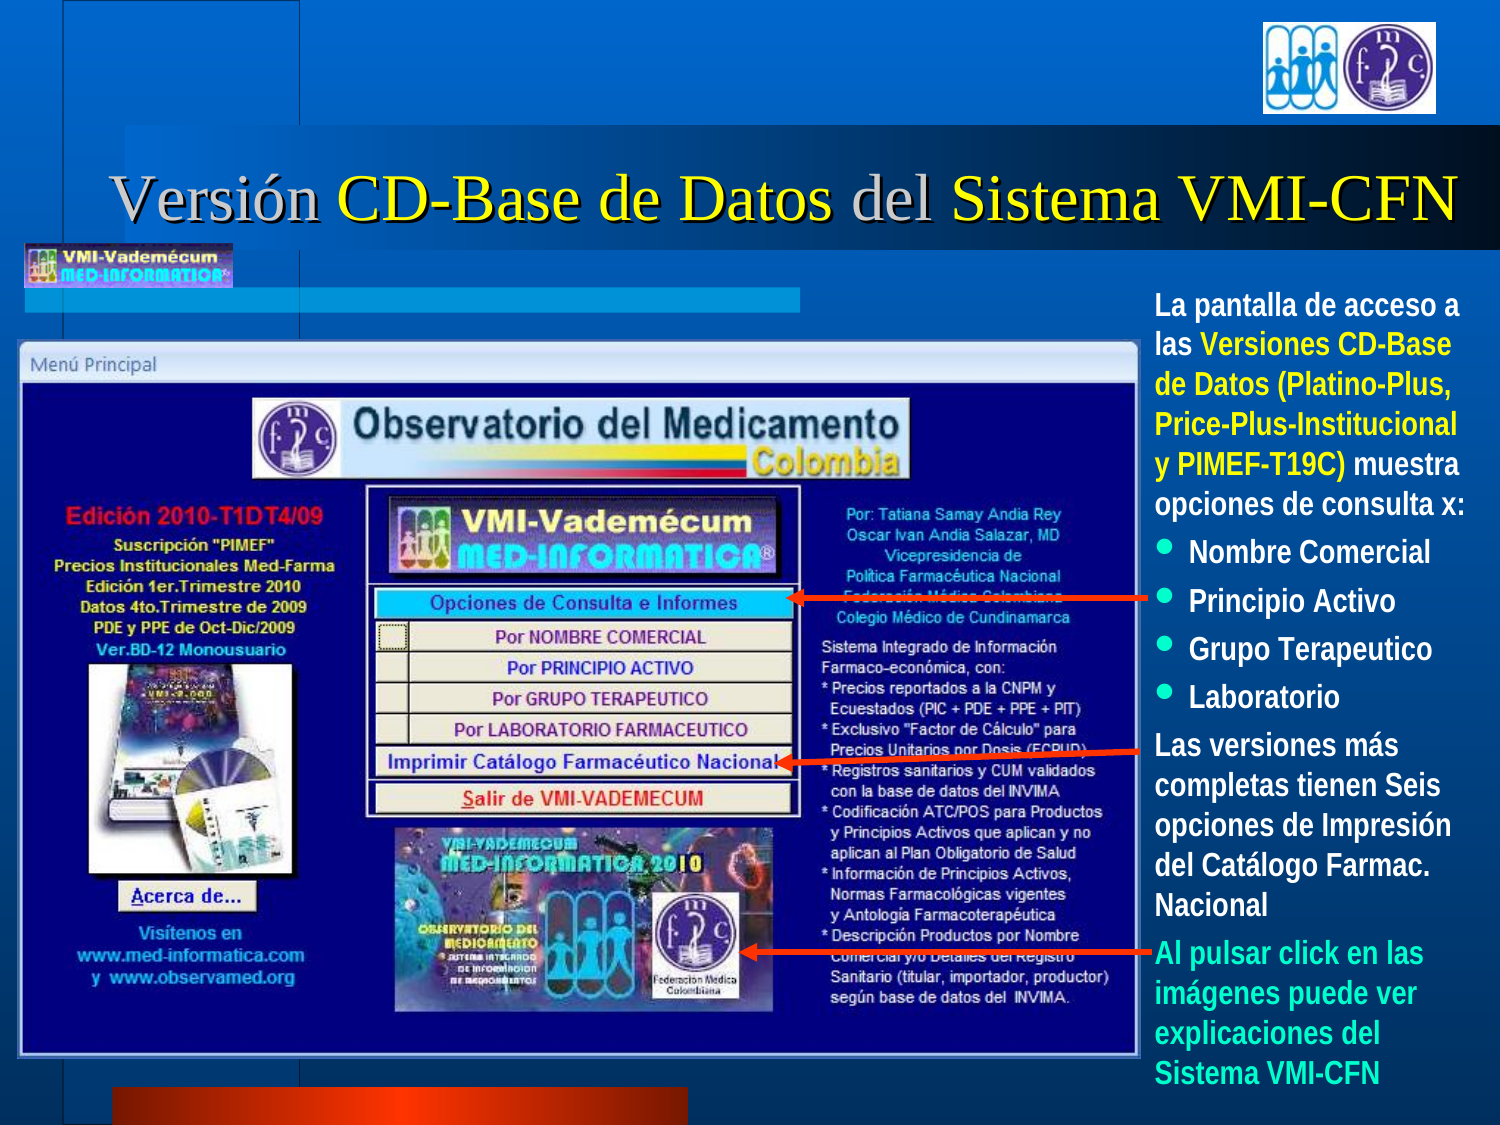

Versión CD-Base de Datos del Sistema VMI-CFN
La pantalla de acceso a las Versiones CD-Base de Datos (Platino-Plus, Price-Plus-Institucional y PIMEF-T19C) muestra opciones de consulta x:
 Nombre Comercial
 Principio Activo
 Grupo Terapeutico
 Laboratorio
Las versiones más completas tienen Seis opciones de Impresión del Catálogo Farmac. Nacional
Al pulsar click en las imágenes puede ver explicaciones del Sistema VMI-CFN